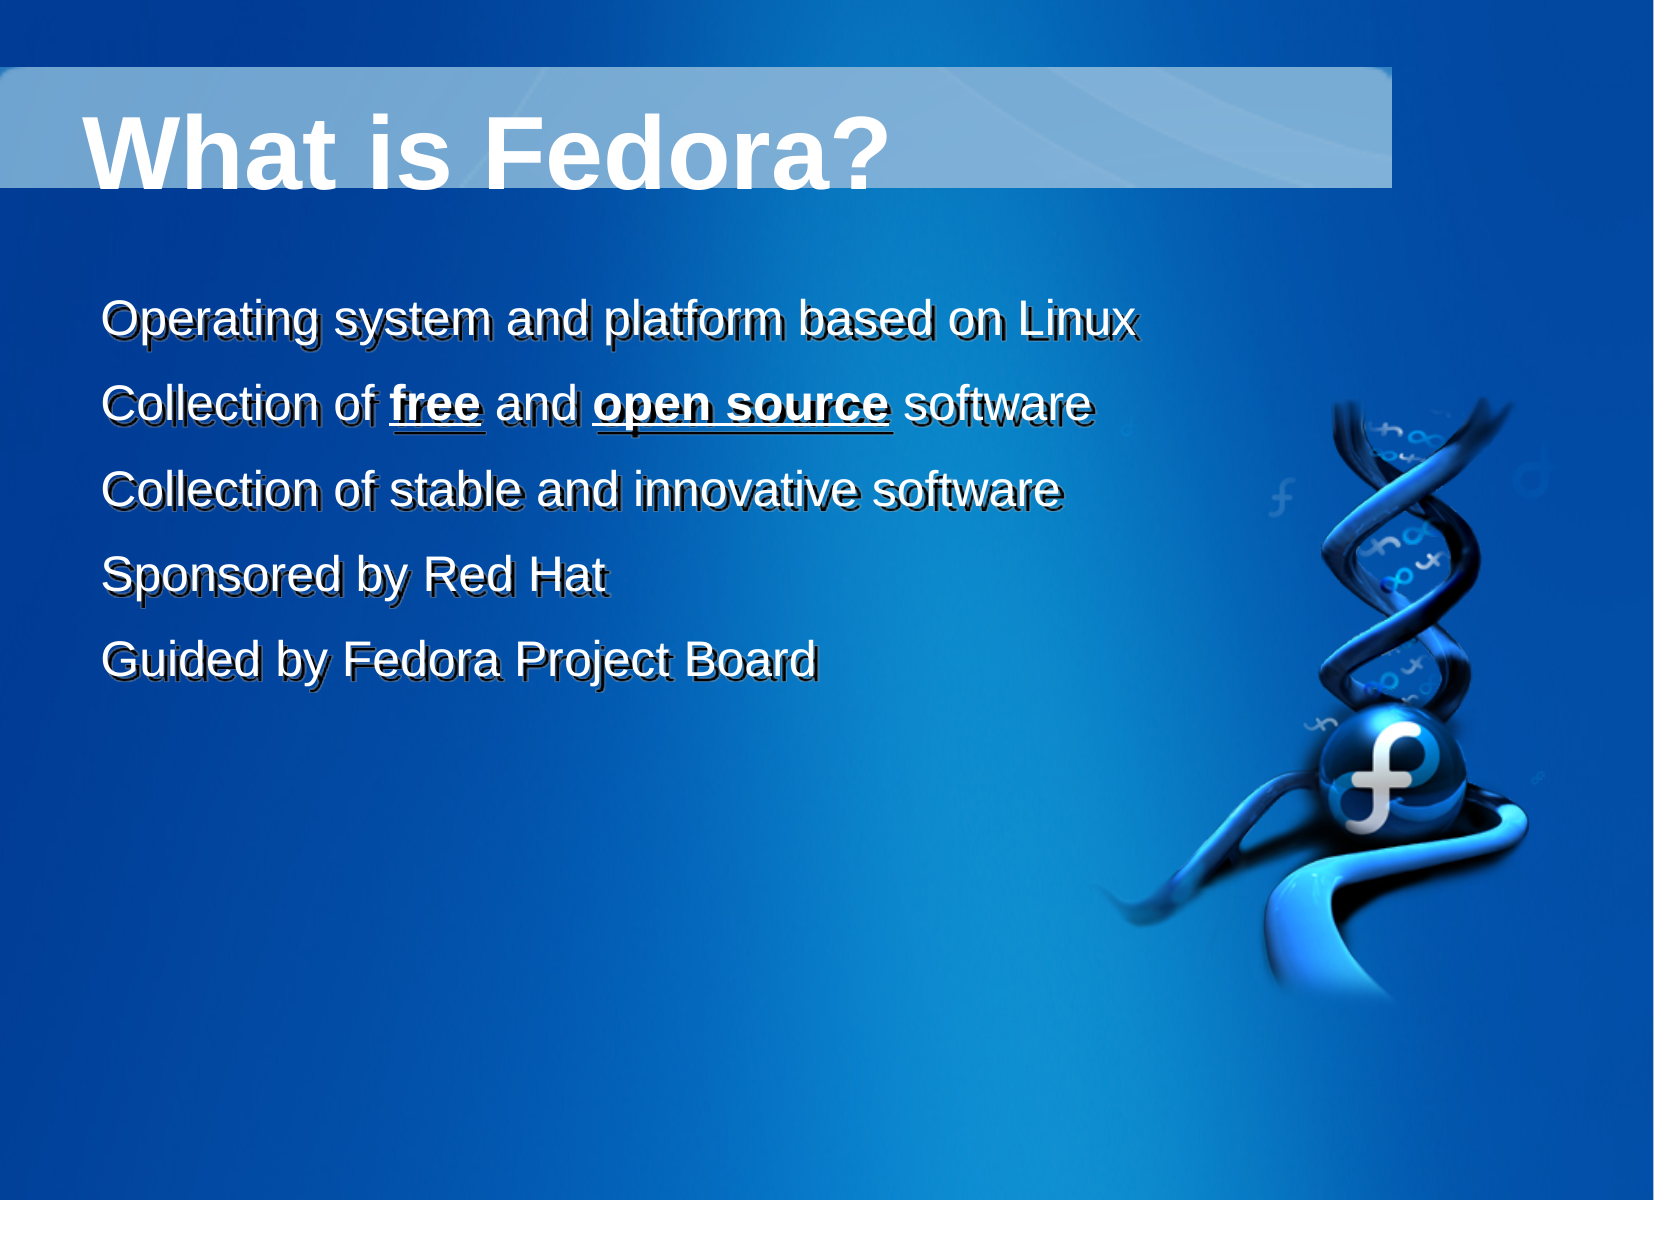

# What is Fedora?
Operating system and platform based on Linux
Collection of free and open source software
Collection of stable and innovative software
Sponsored by Red Hat
Guided by Fedora Project Board